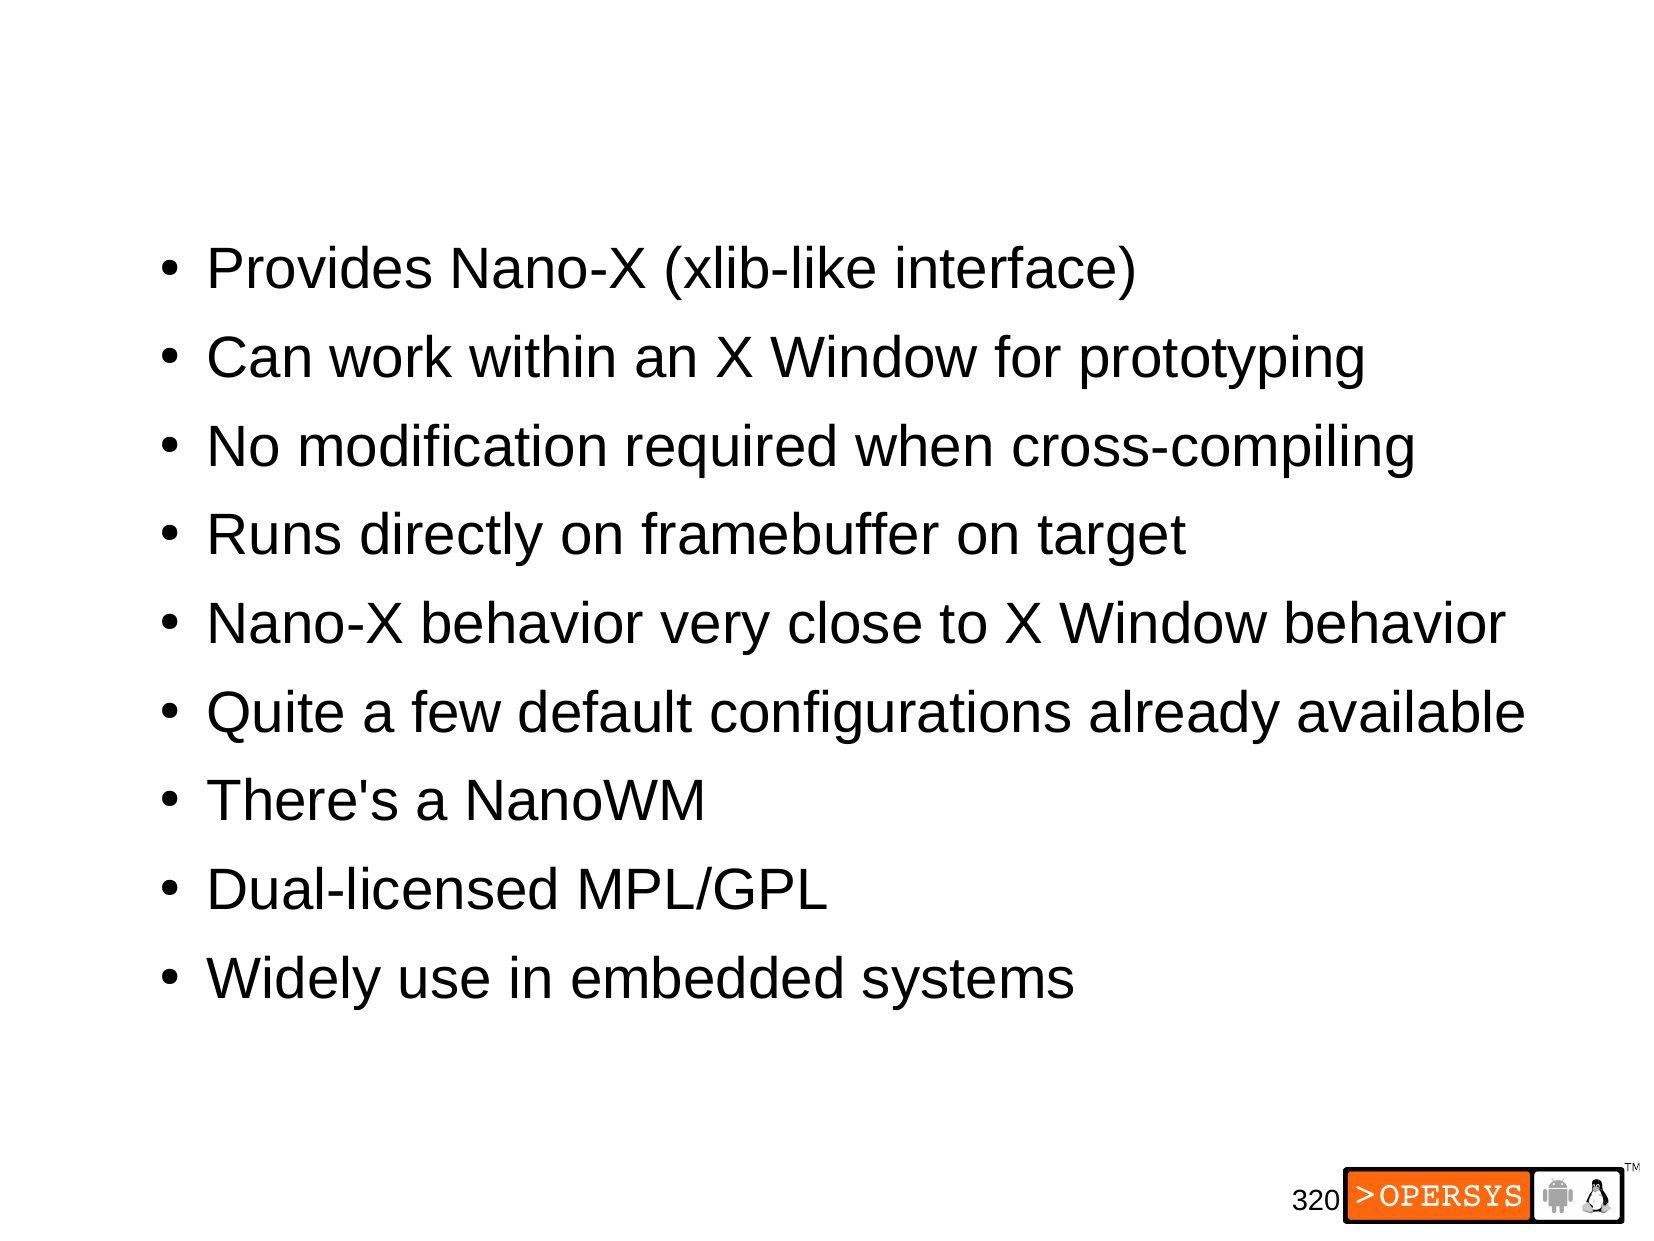

# Provides Nano-X (xlib-like interface)
Can work within an X Window for prototyping
No modification required when cross-compiling
Runs directly on framebuffer on target
Nano-X behavior very close to X Window behavior
Quite a few default configurations already available
There's a NanoWM
Dual-licensed MPL/GPL
Widely use in embedded systems